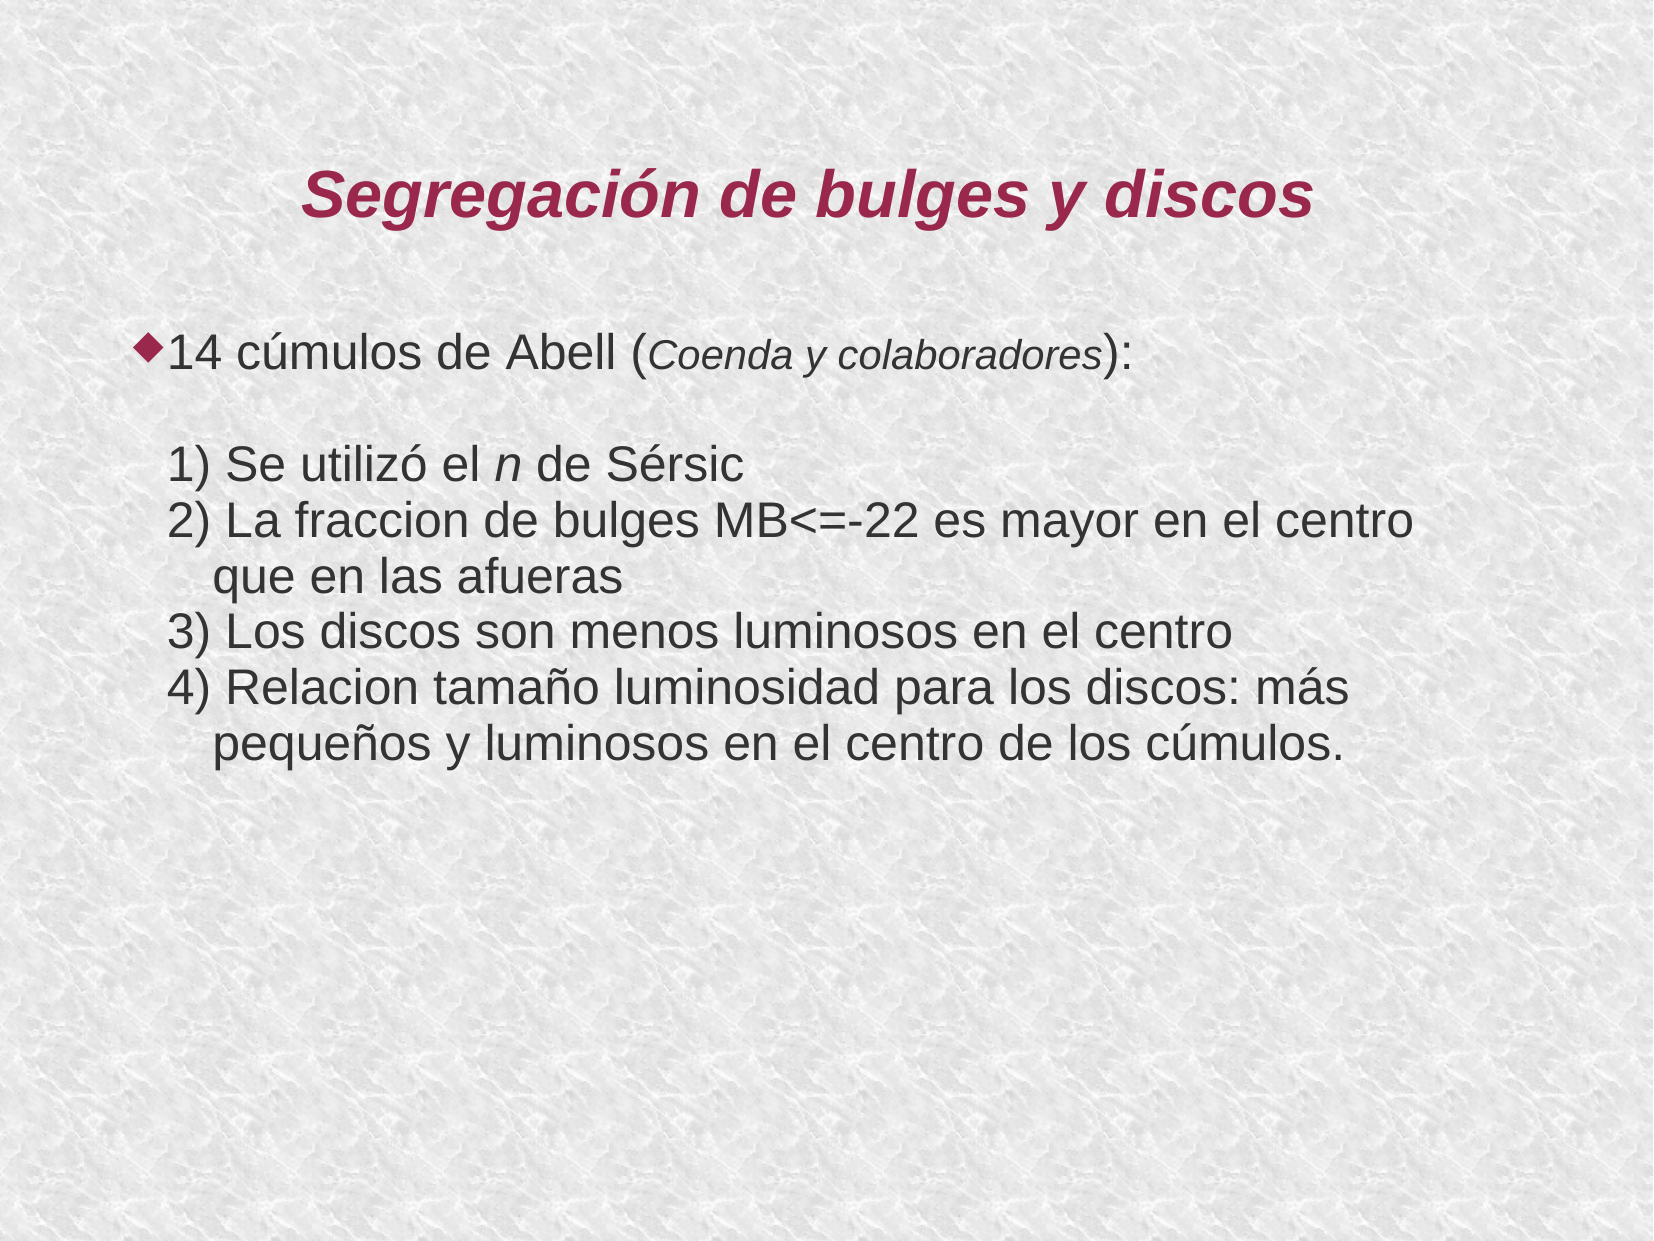

# Segregación de bulges y discos
14 cúmulos de Abell (Coenda y colaboradores):
1) Se utilizó el n de Sérsic
2) La fraccion de bulges MB<=-22 es mayor en el centro que en las afueras
3) Los discos son menos luminosos en el centro
4) Relacion tamaño luminosidad para los discos: más pequeños y luminosos en el centro de los cúmulos.